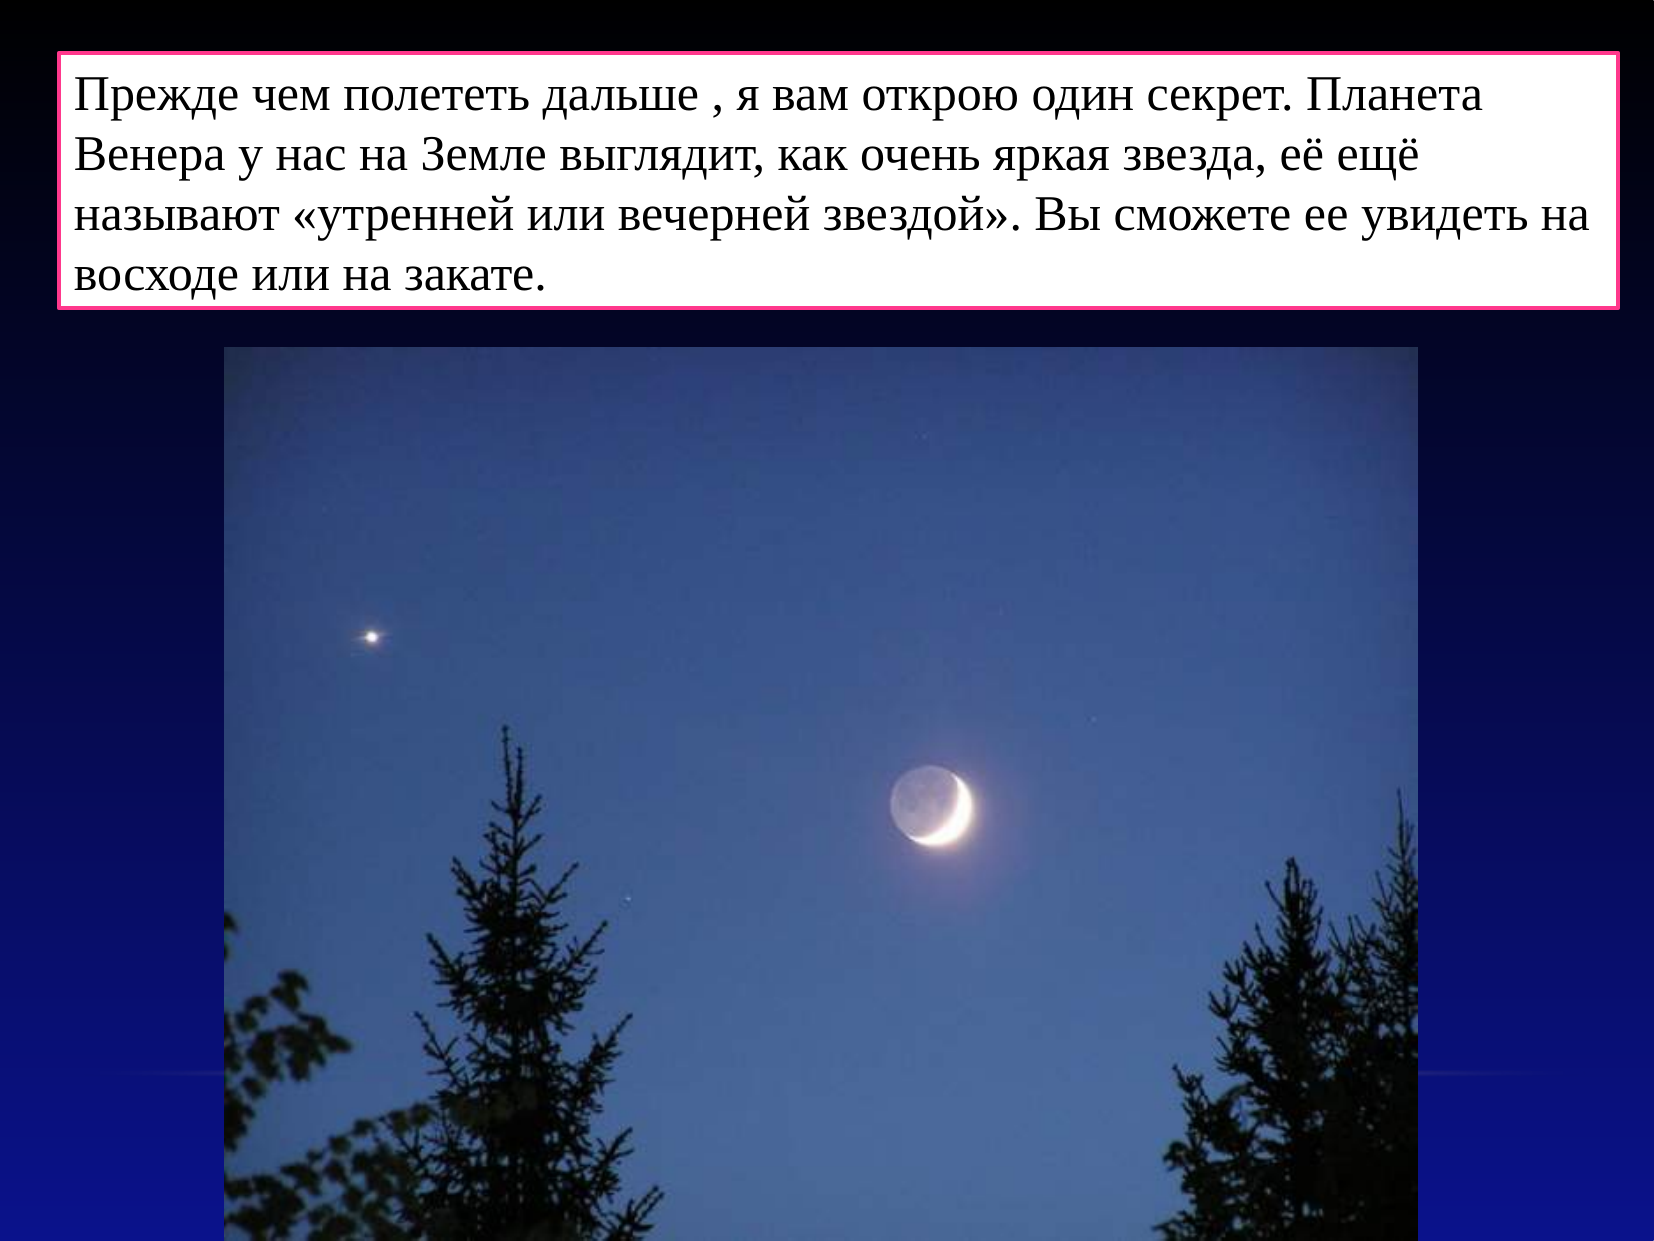

Прежде чем полететь дальше , я вам открою один секрет. Планета Венера у нас на Земле выглядит, как очень яркая звезда, её ещё называют «утренней или вечерней звездой». Вы сможете ее увидеть на восходе или на закате.